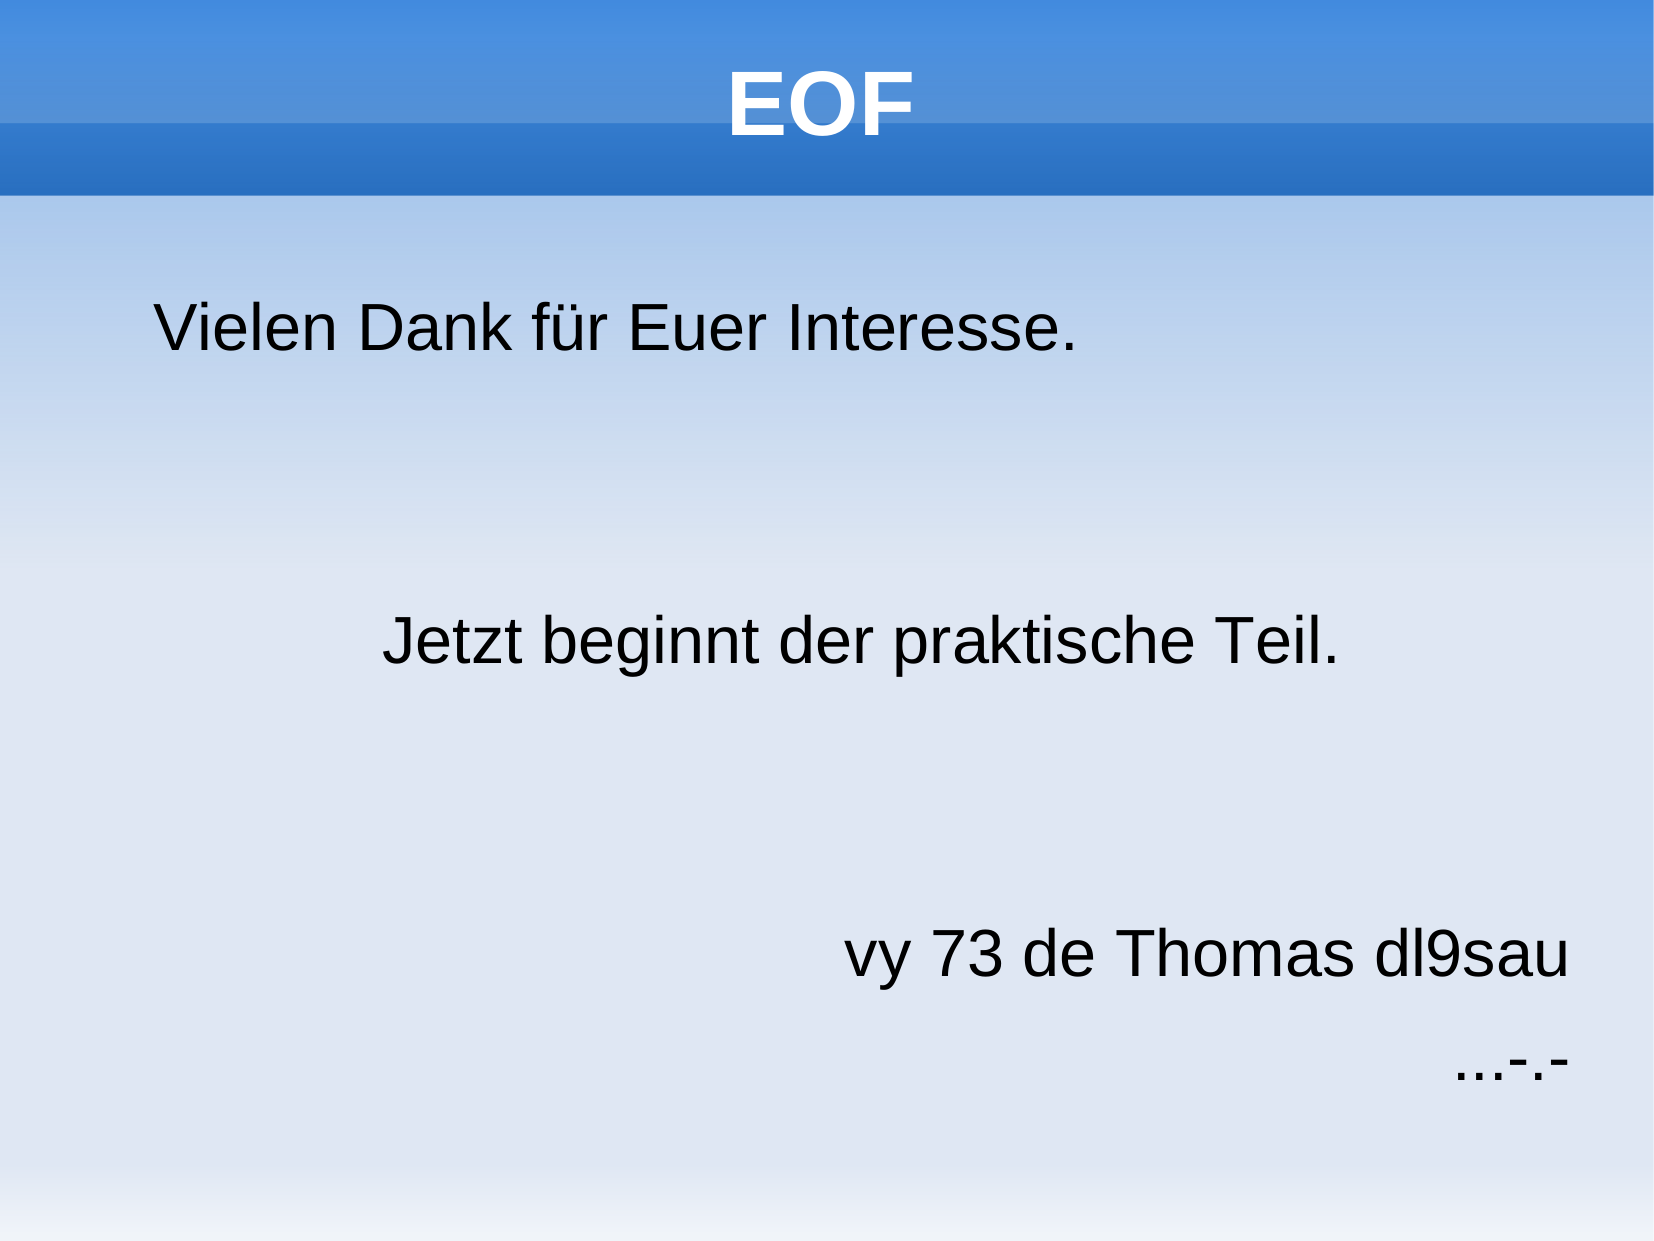

# EOF
Vielen Dank für Euer Interesse.
Jetzt beginnt der praktische Teil.
vy 73 de Thomas dl9sau
...-.-